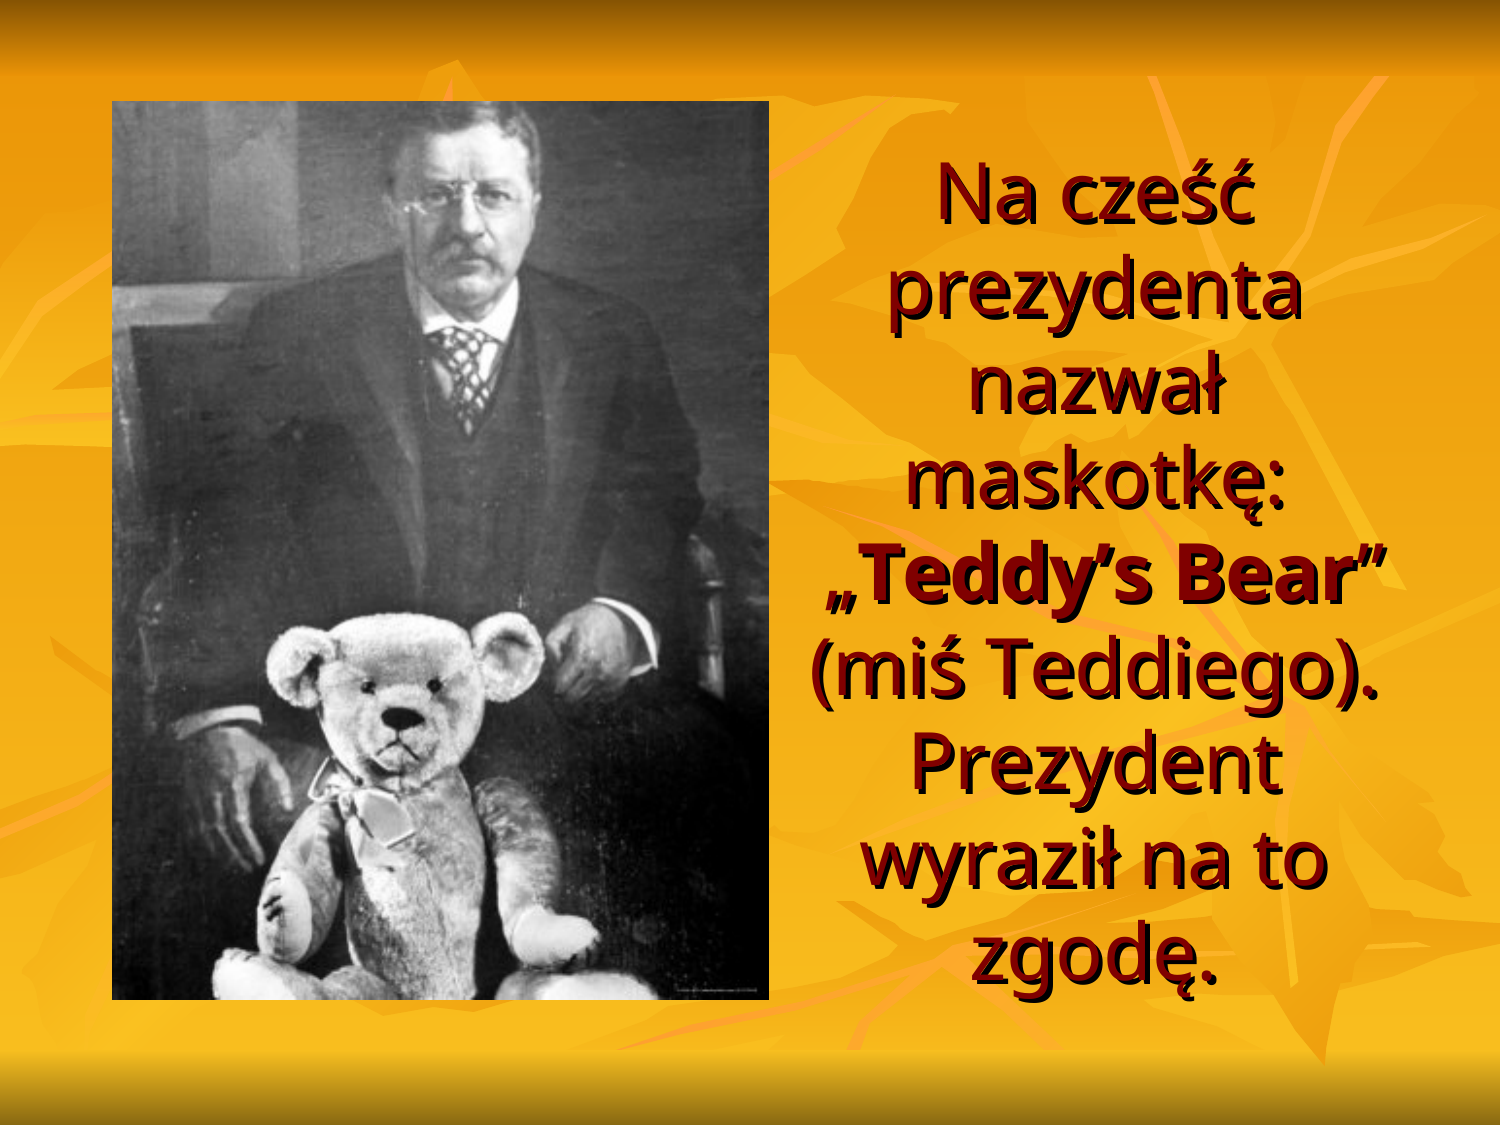

# Na cześć prezydenta nazwał maskotkę: „Teddy’s Bear” (miś Teddiego). Prezydent wyraził na to zgodę.